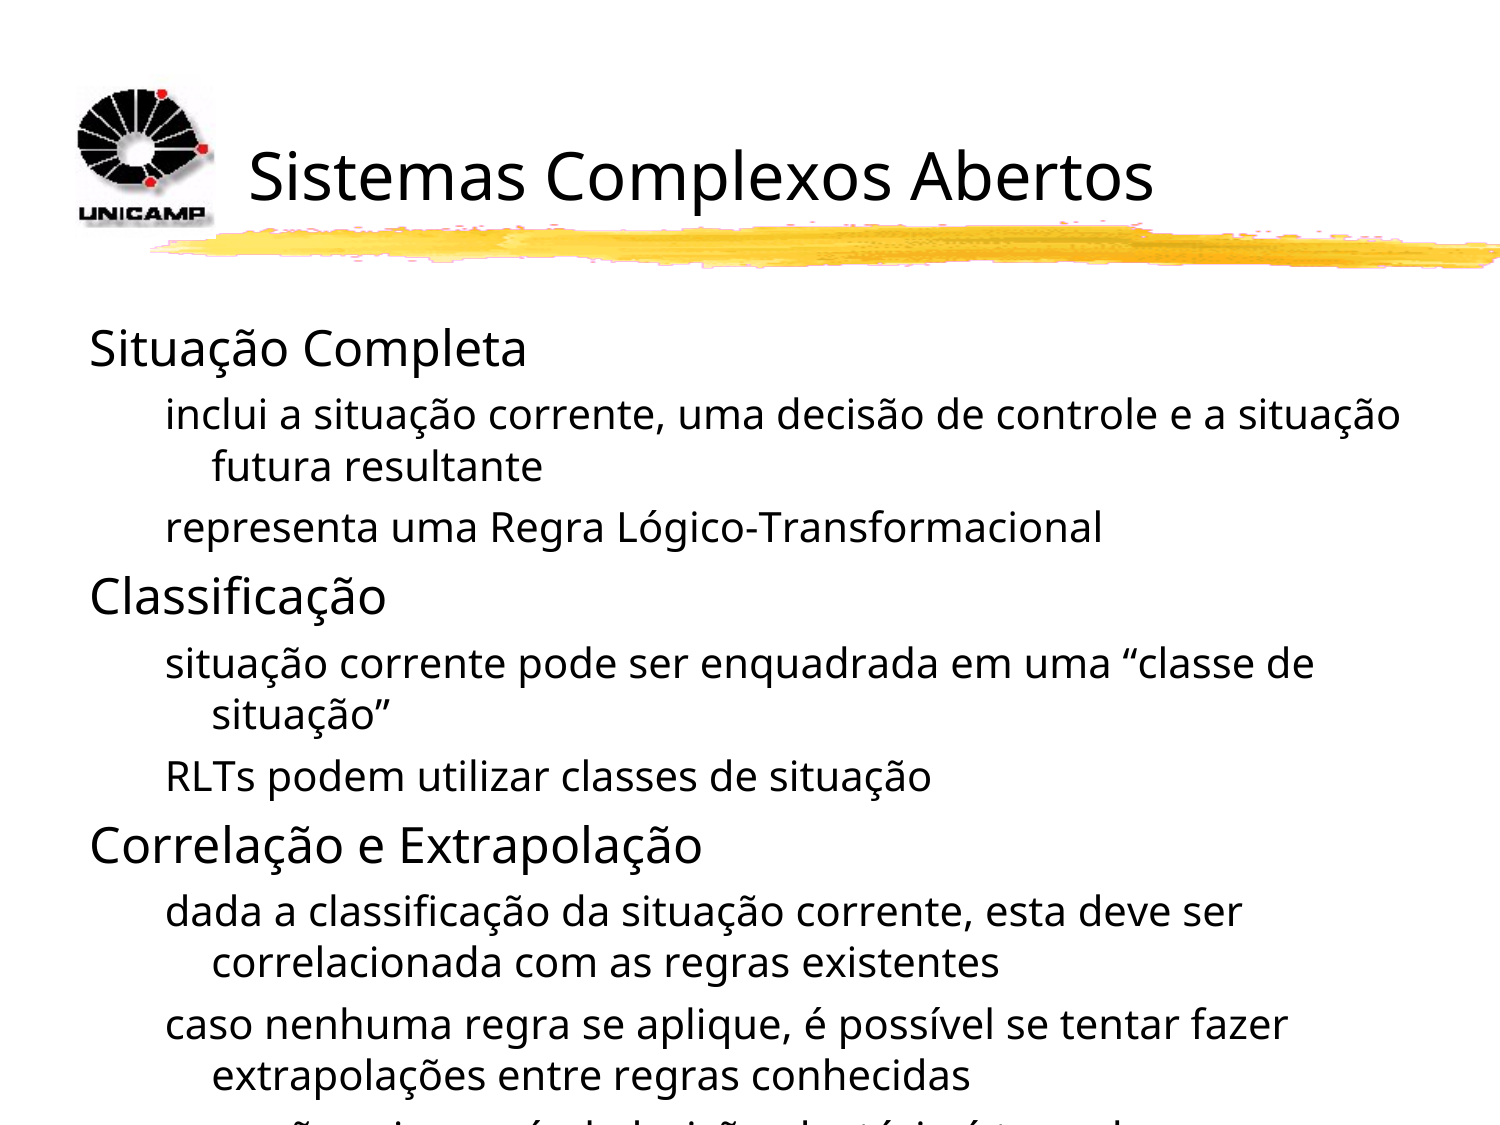

# Sistemas Complexos Abertos
Situação Completa
inclui a situação corrente, uma decisão de controle e a situação futura resultante
representa uma Regra Lógico-Transformacional
Classificação
situação corrente pode ser enquadrada em uma “classe de situação”
RLTs podem utilizar classes de situação
Correlação e Extrapolação
dada a classificação da situação corrente, esta deve ser correlacionada com as regras existentes
caso nenhuma regra se aplique, é possível se tentar fazer extrapolações entre regras conhecidas
caso não seja possível, decisão aleatória é tomada